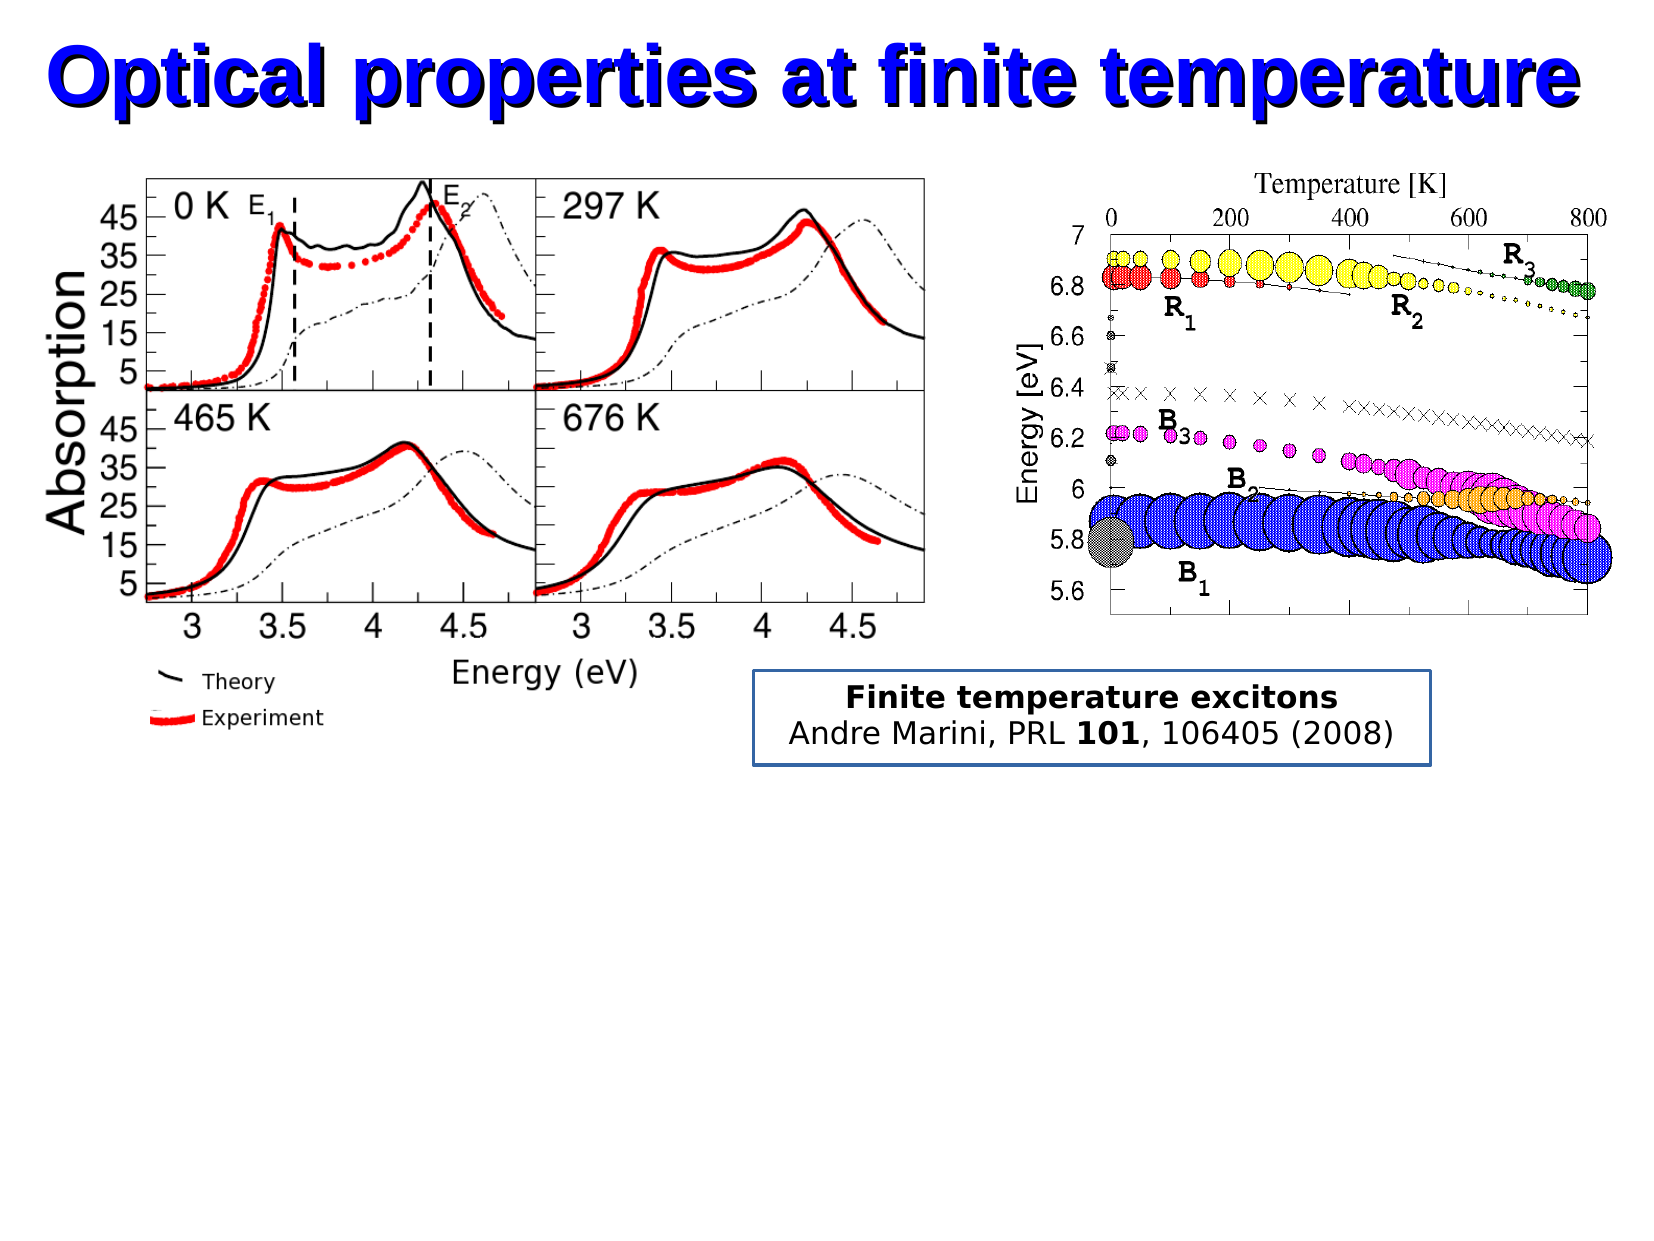

Optical properties at finite temperature
Finite temperature excitons
Andre Marini, PRL 101, 106405 (2008)